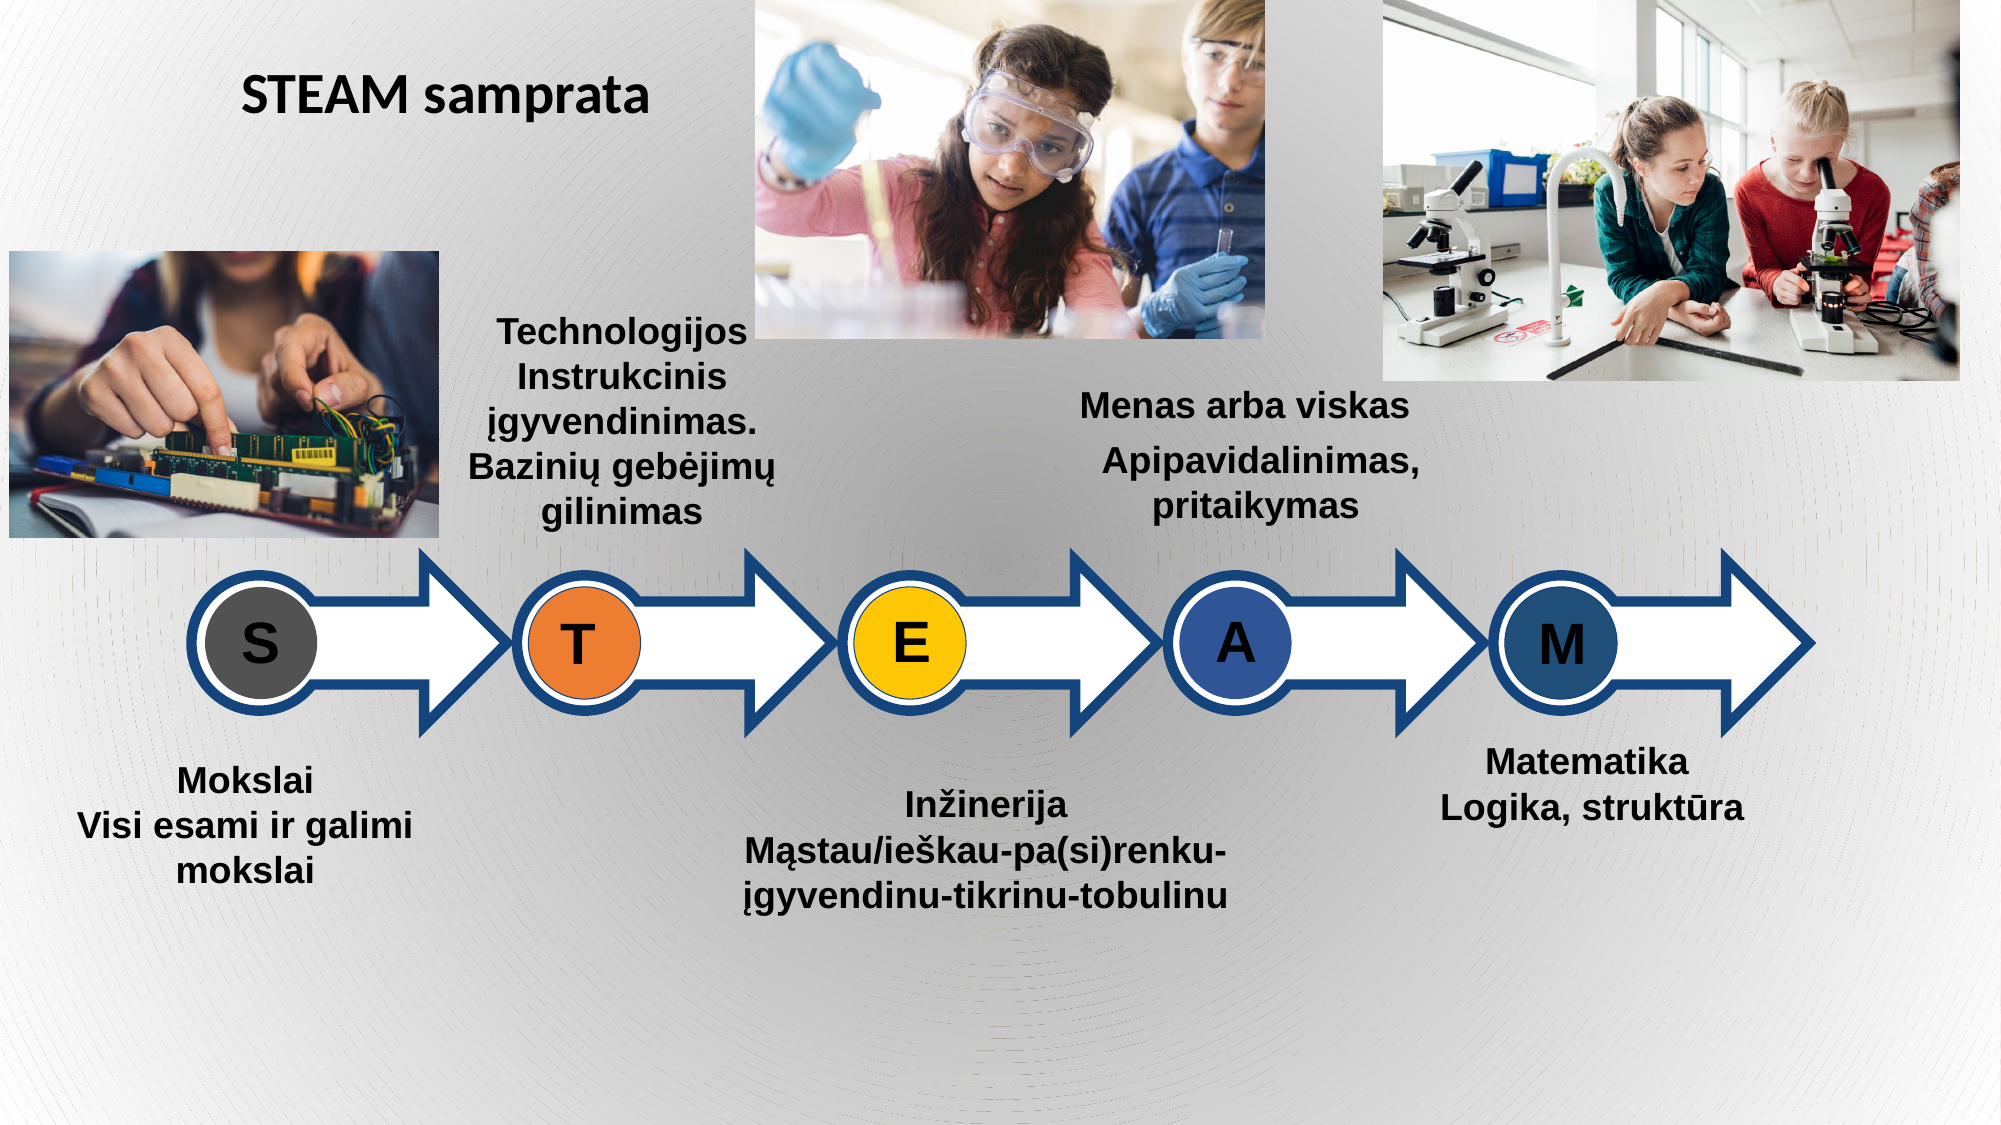

STEAM samprata
Technologijos
Instrukcinis įgyvendinimas. Bazinių gebėjimų gilinimas
Menas arba viskas
Apipavidalinimas,
pritaikymas
E
A
S
M
T
Matematika
Logika, struktūra
Mokslai
Visi esami ir galimi mokslai
Inžinerija
Mąstau/ieškau-pa(si)renku-įgyvendinu-tikrinu-tobulinu